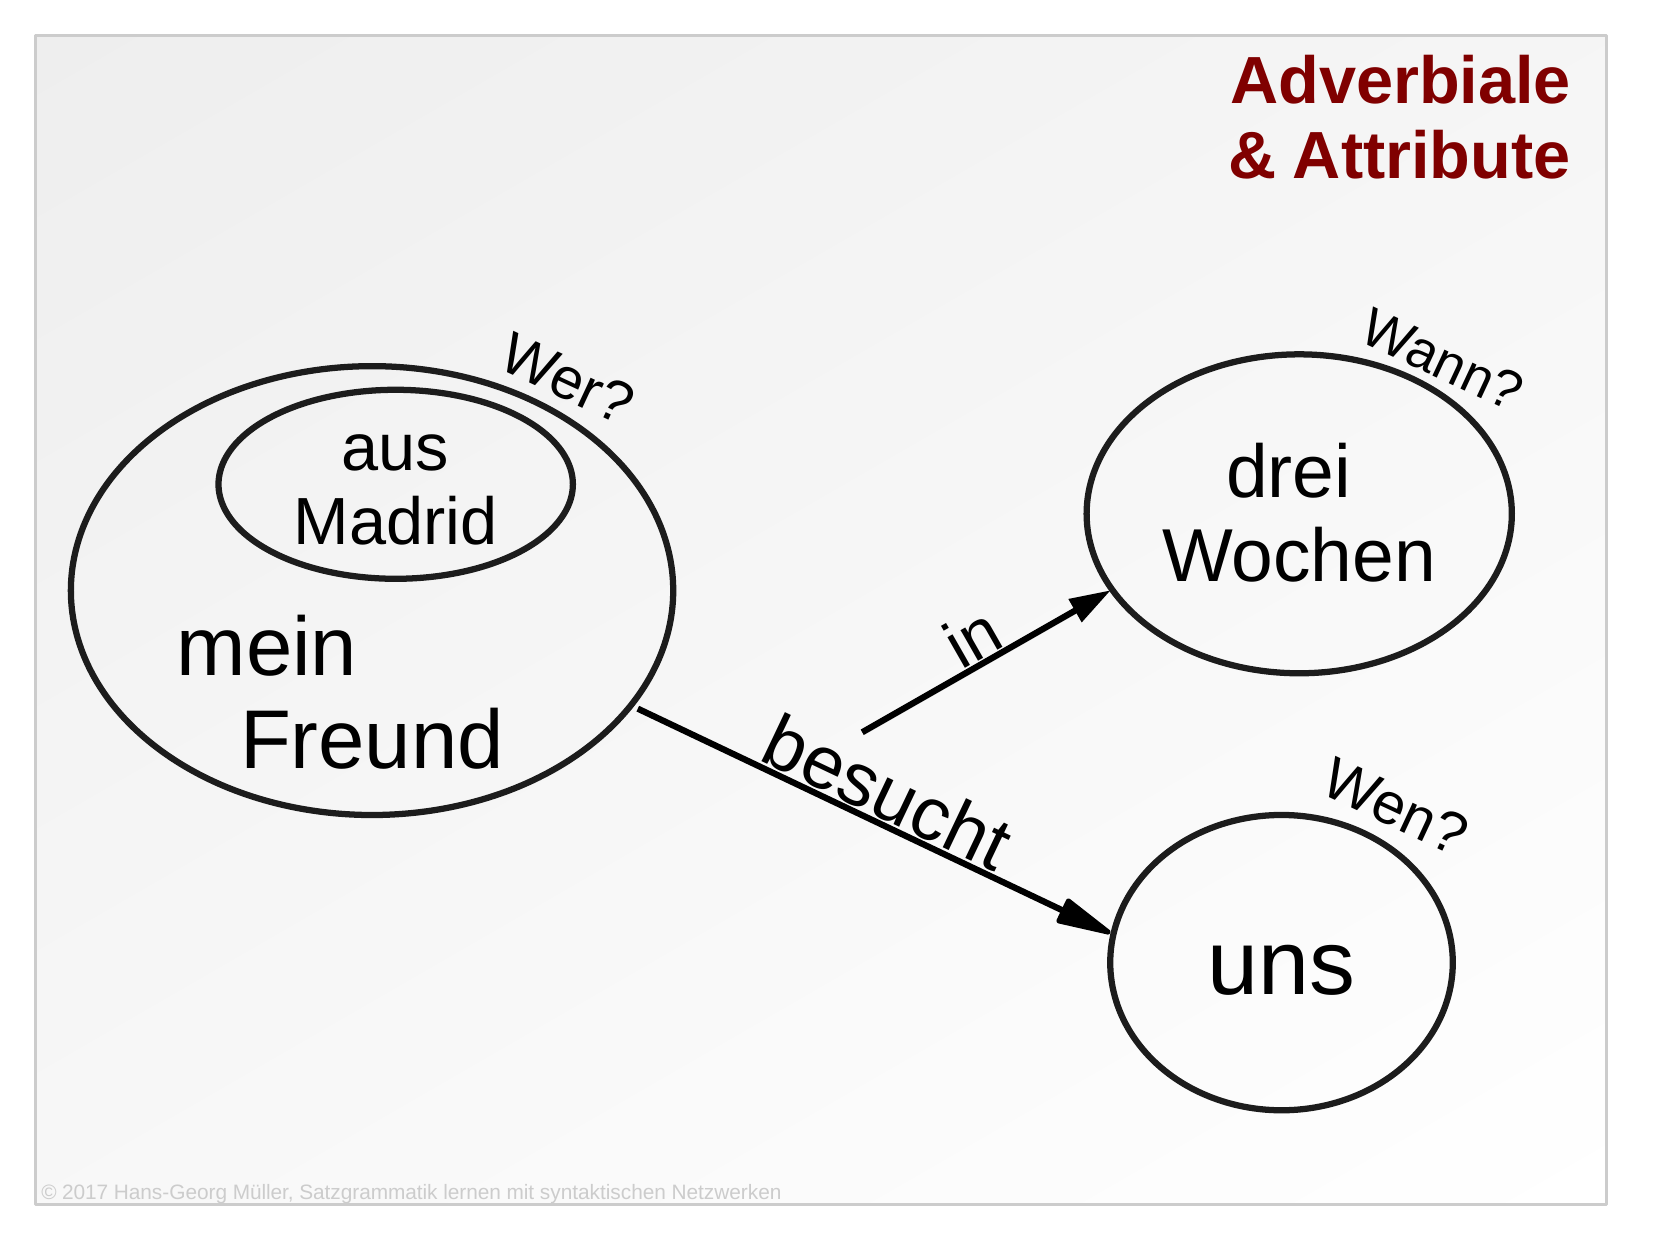

# Adverbiale & Attribute
Wann?
Wer?
drei
Wochen
mein
Freund
aus
Madrid
in
besucht
Wen?
uns